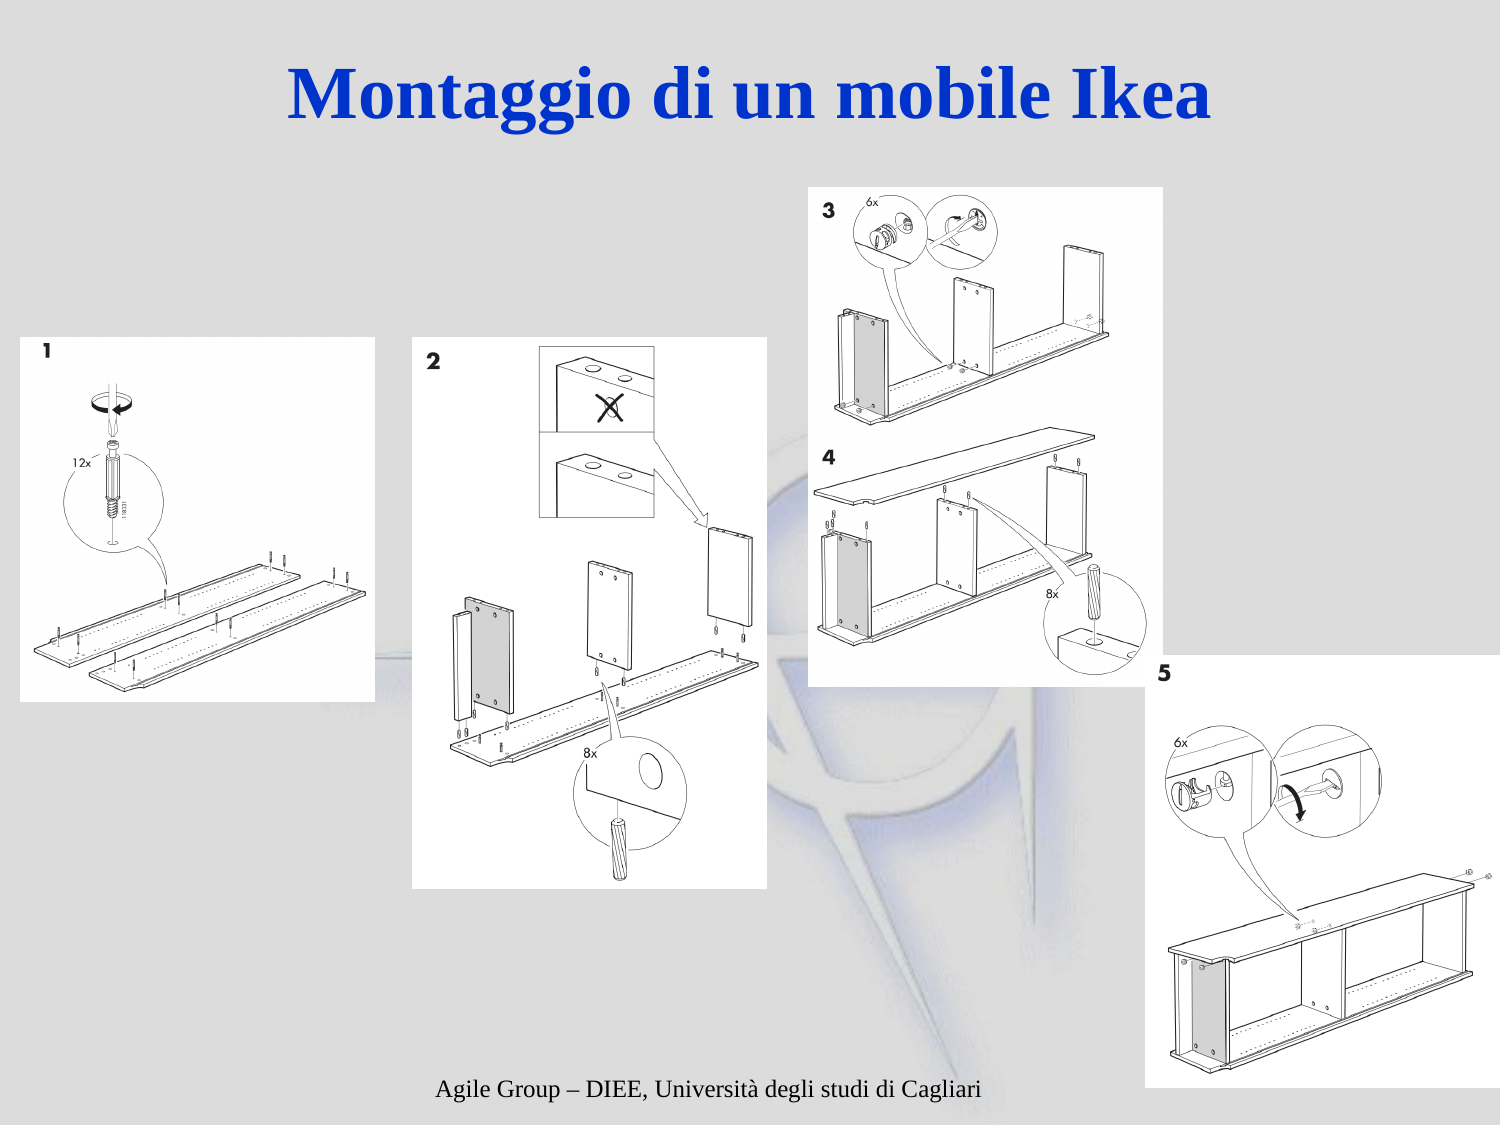

# Montaggio di un mobile Ikea
6